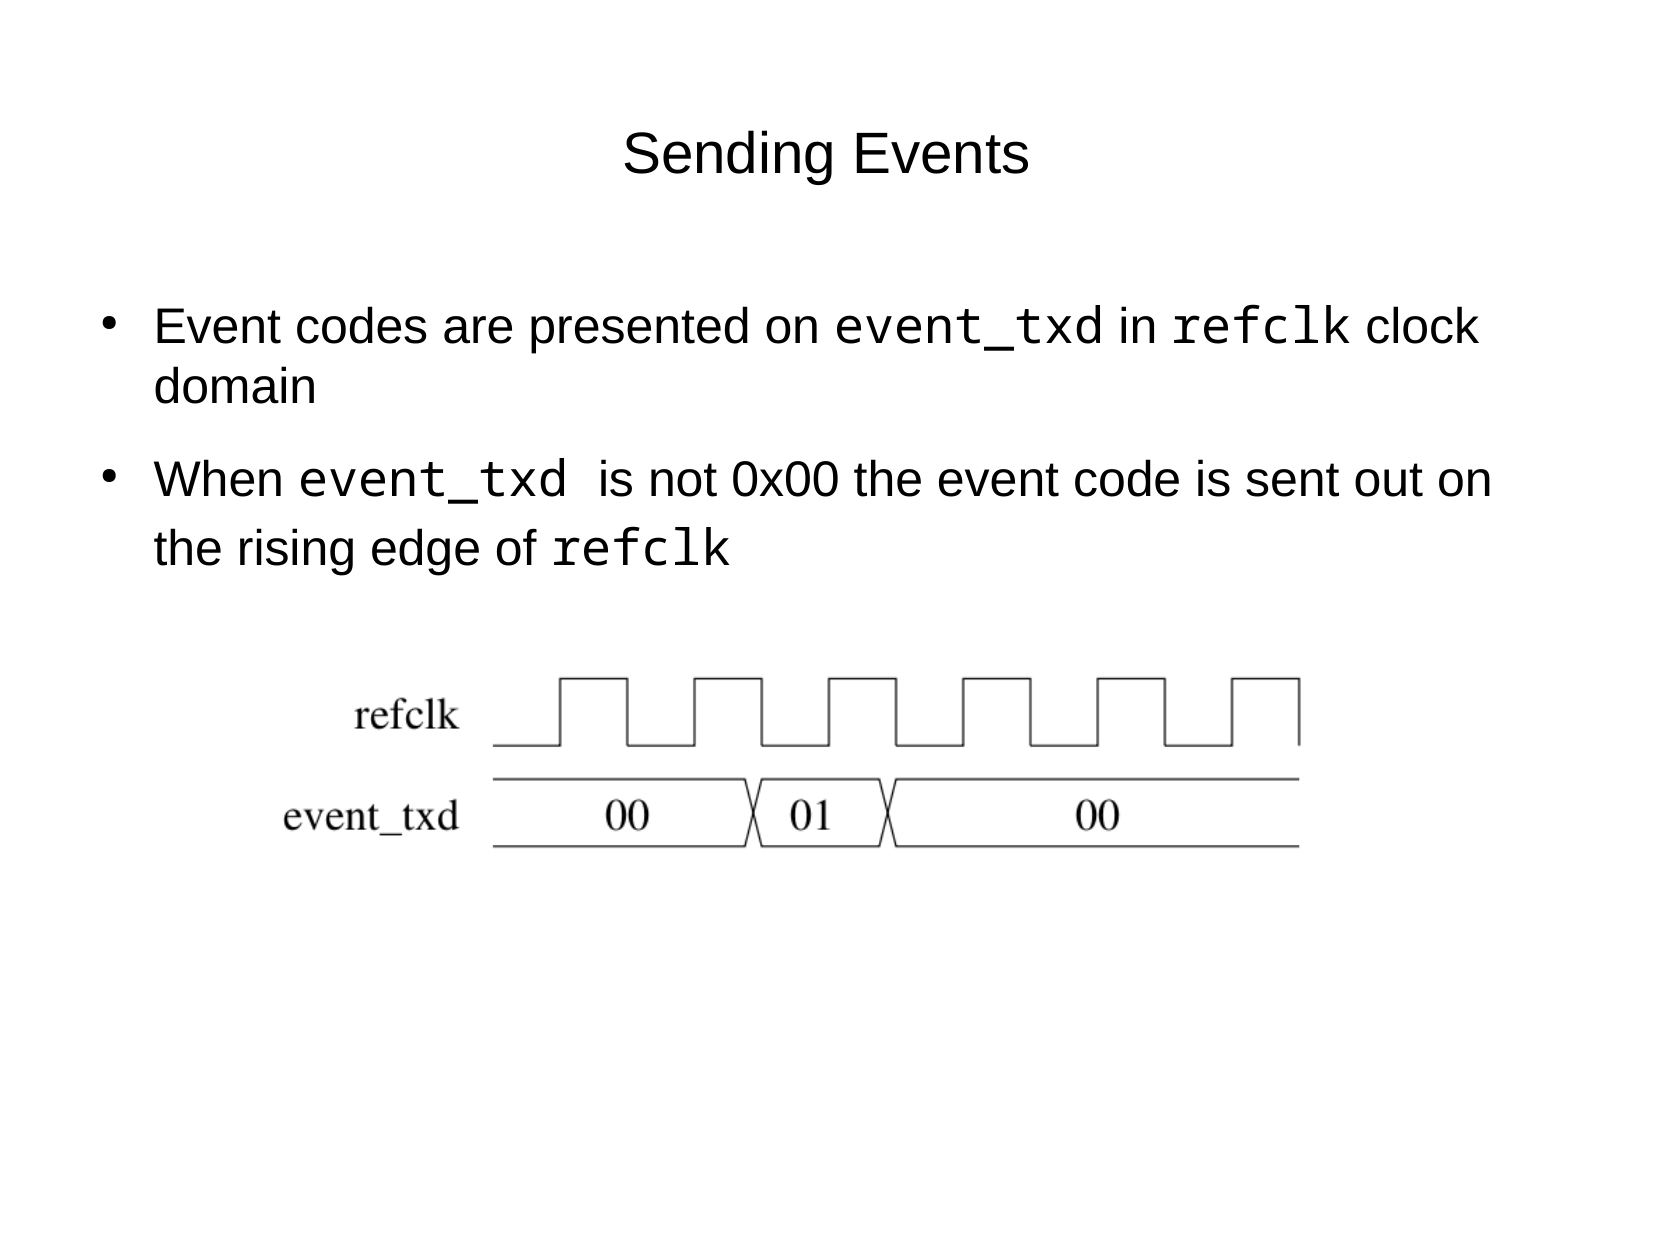

# Sending Events
Event codes are presented on event_txd in refclk clock domain
When event_txd is not 0x00 the event code is sent out on the rising edge of refclk